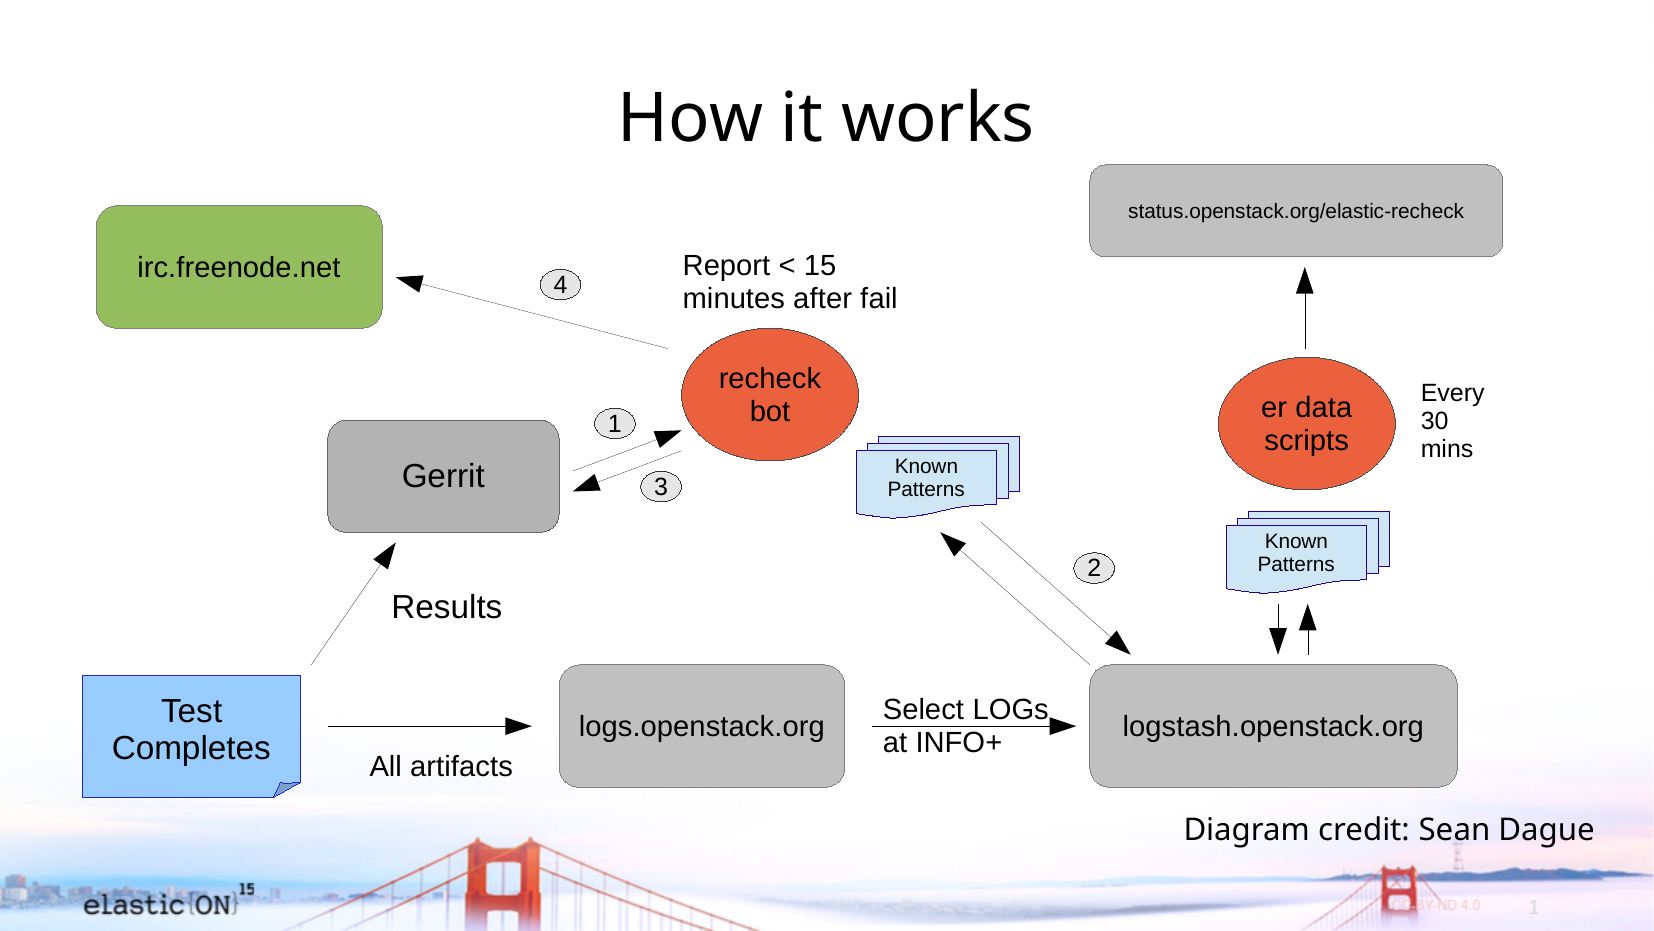

# How it works
status.openstack.org/elastic-recheck
irc.freenode.net
Report < 15 minutes after fail
4
recheck
bot
er data
scripts
Every 30 mins
1
Gerrit
Known
Patterns
3
Known
Patterns
2
Results
logs.openstack.org
logstash.openstack.org
Test
Completes
Select LOGs
at INFO+
All artifacts
Diagram credit: Sean Dague